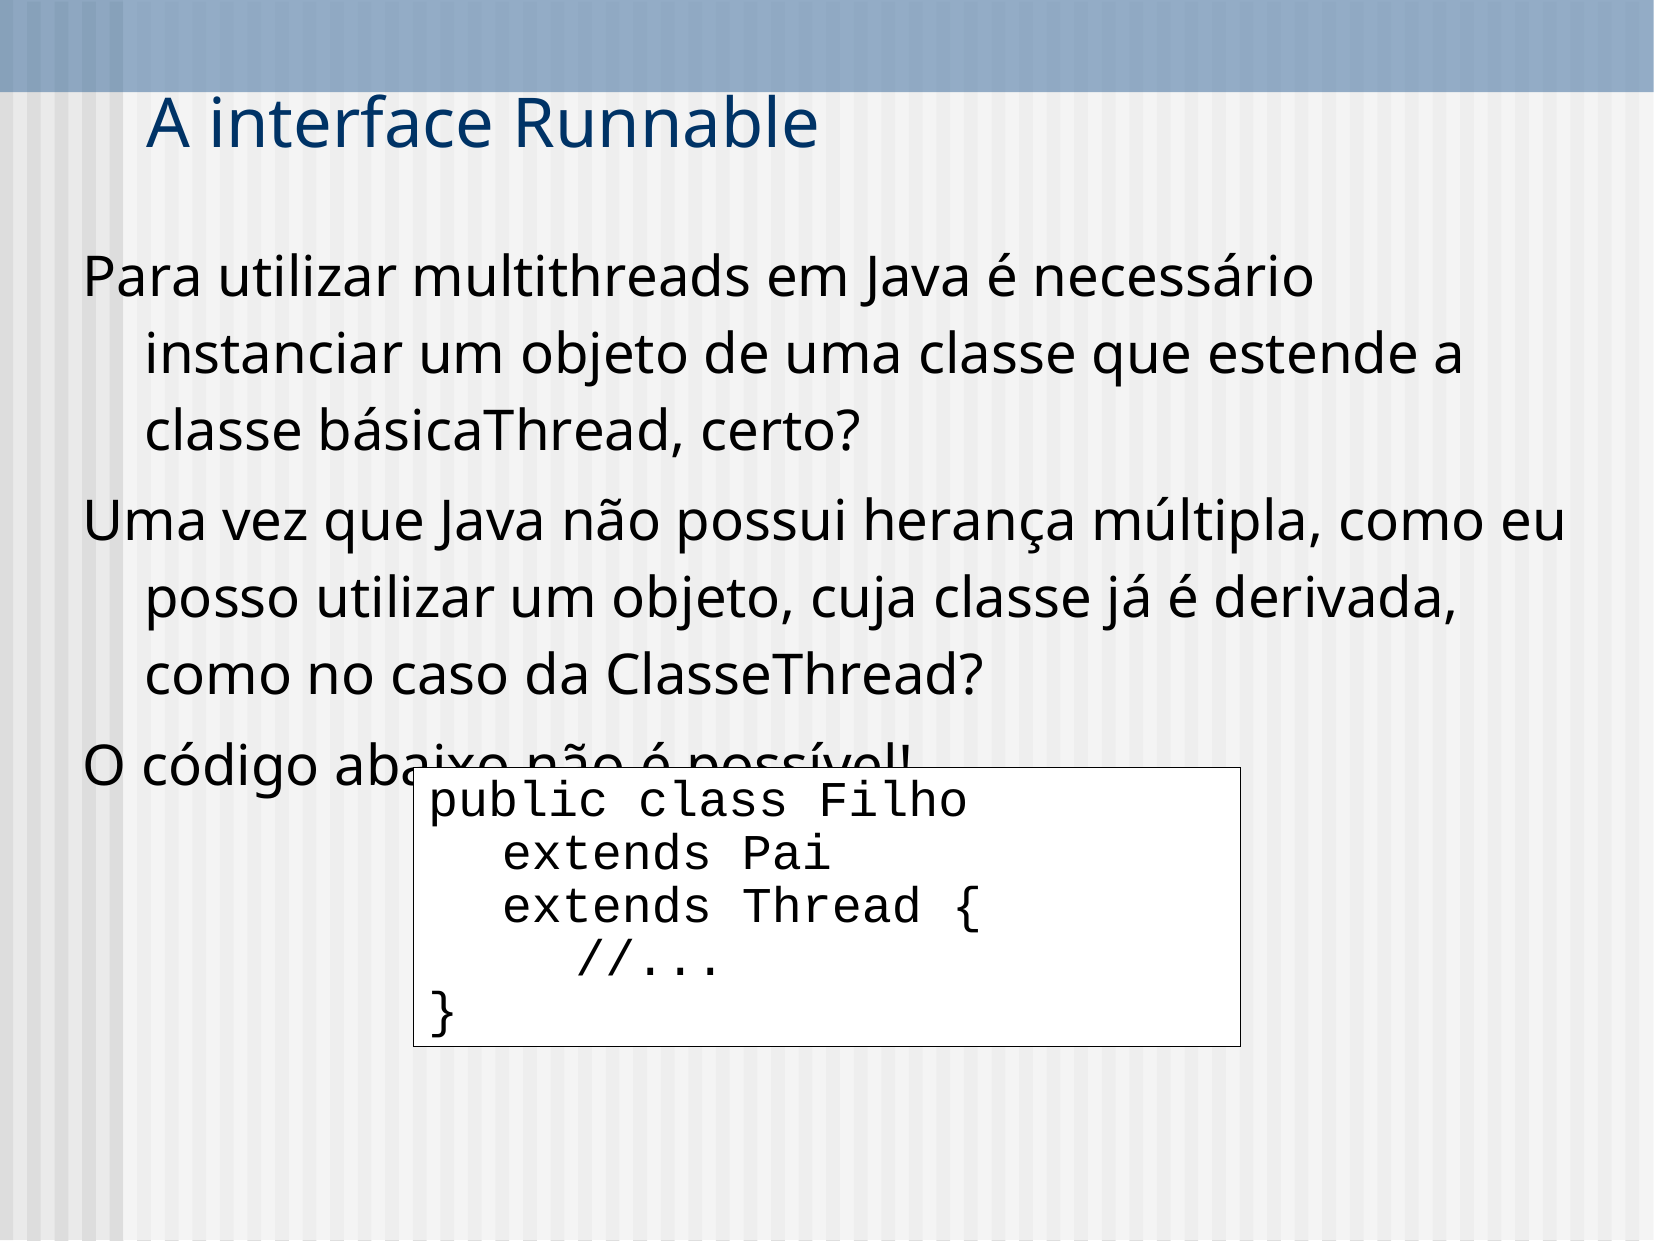

# A interface Runnable
Para utilizar multithreads em Java é necessário instanciar um objeto de uma classe que estende a classe básicaThread, certo?
Uma vez que Java não possui herança múltipla, como eu posso utilizar um objeto, cuja classe já é derivada, como no caso da ClasseThread?
O código abaixo não é possível!
public class Filho
	extends Pai
	extends Thread {
		//...
}